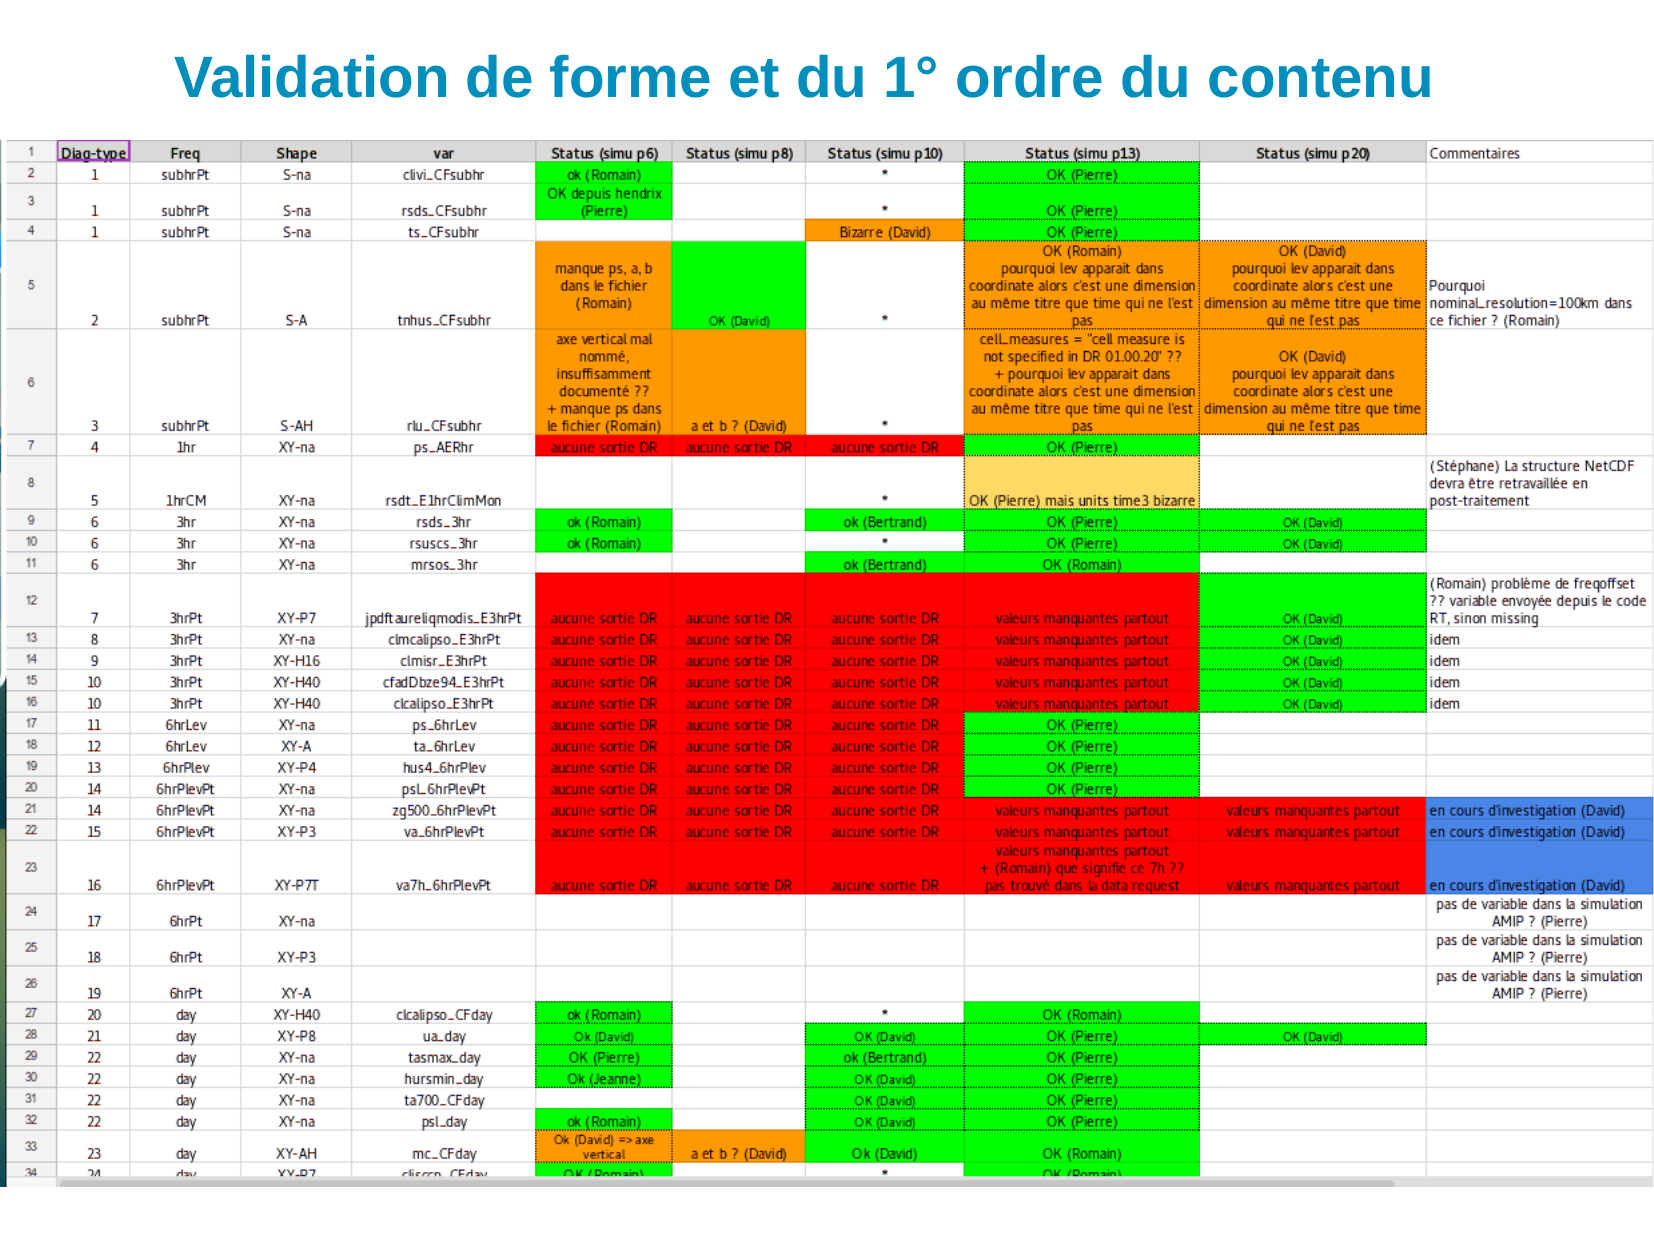

# Validation de forme et du 1° ordre du contenu
CMIP6-Tech - 13 février 2018